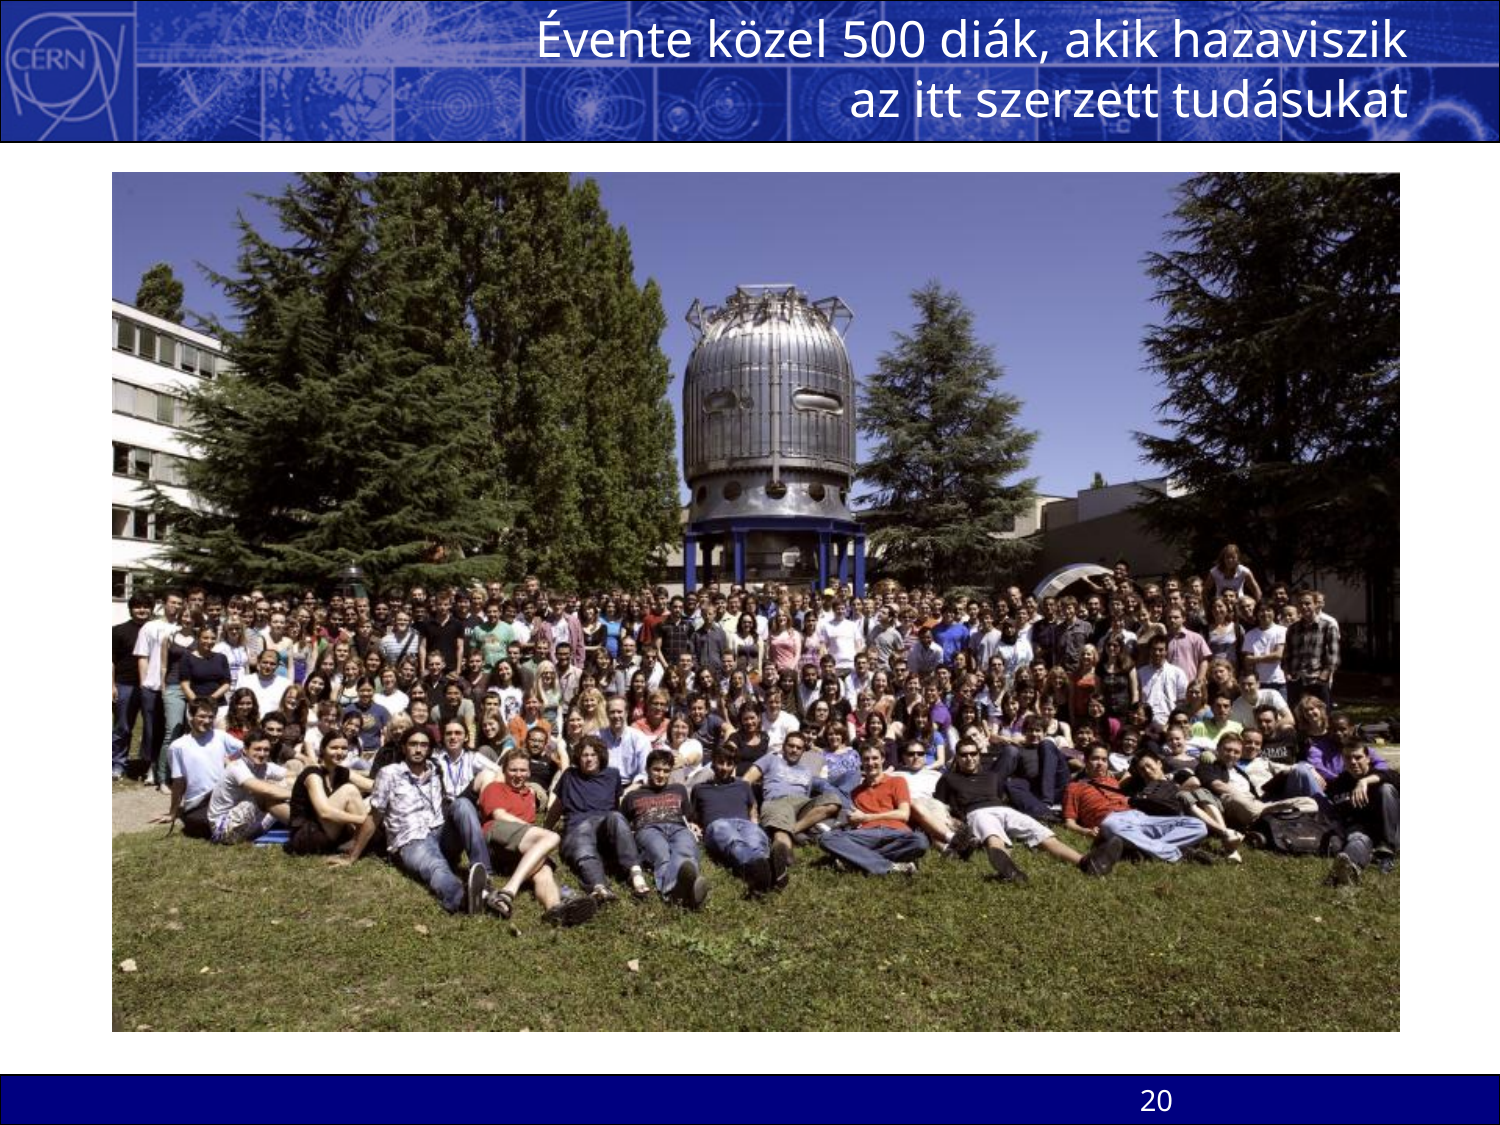

Évente közel 500 diák, akik hazaviszik
az itt szerzett tudásukat